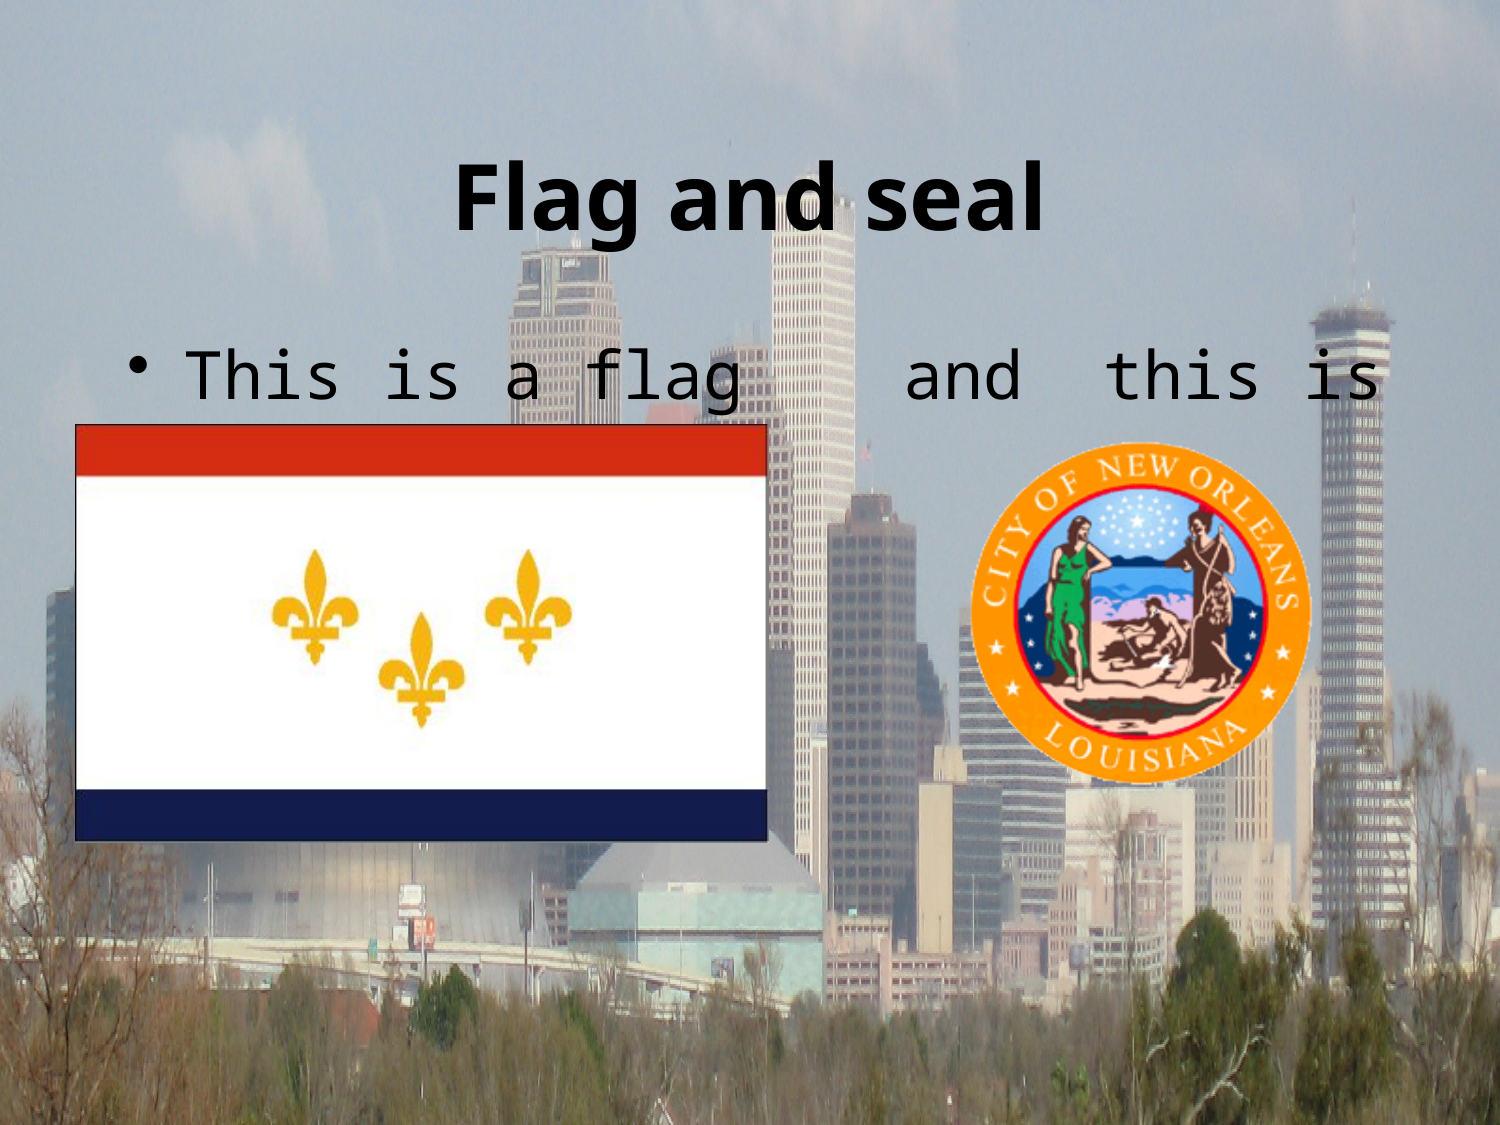

# Flag and seal
This is a flag and this is a seal